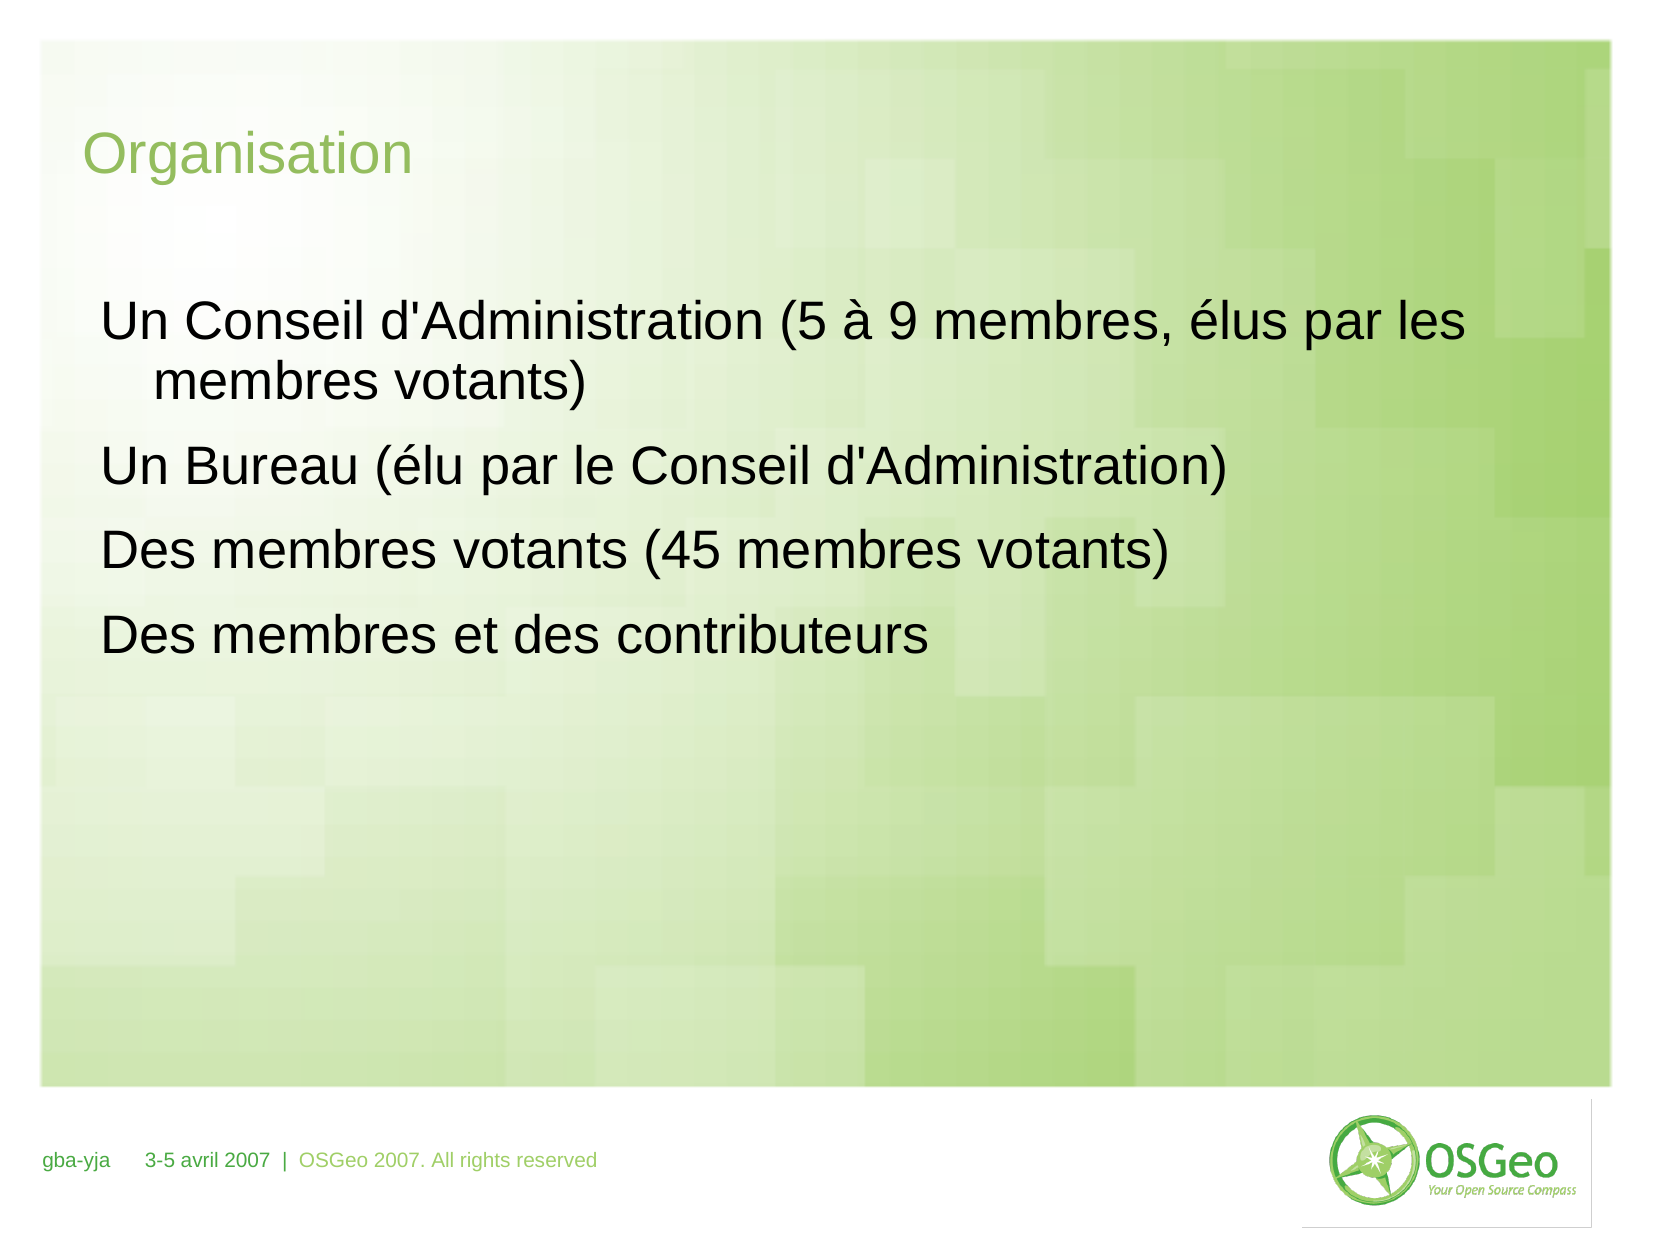

# Organisation
Un Conseil d'Administration (5 à 9 membres, élus par les membres votants)
Un Bureau (élu par le Conseil d'Administration)
Des membres votants (45 membres votants)
Des membres et des contributeurs